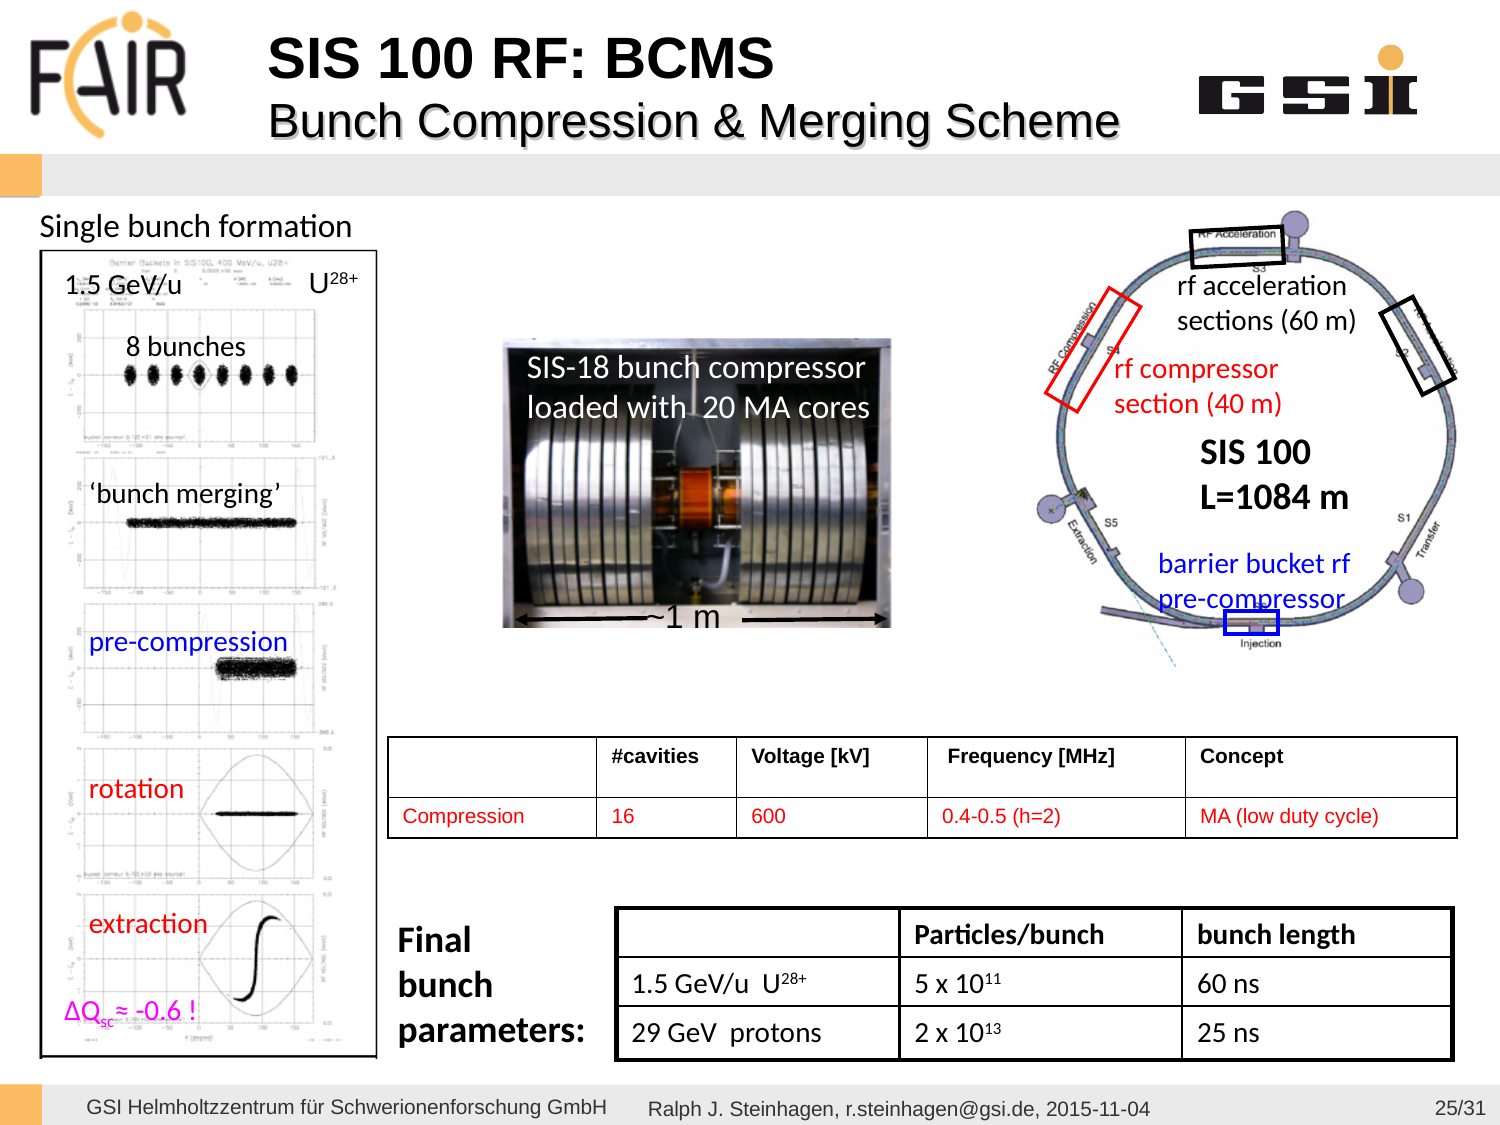

# SIS 100 RF: BCMS Bunch Compression & Merging Scheme
Single bunch formation
1.5 GeV/u
8 bunches
‘bunch merging’
pre-compression
rotation
extraction
∆Qsc≈ -0.6 !
rf acceleration
sections (60 m)
rf compressor
section (40 m)
SIS 100
L=1084 m
barrier bucket rf
pre-compressor
U28+
SIS-18 bunch compressor
loaded with 20 MA cores
~1 m
| | #cavities | Voltage [kV] | Frequency [MHz] | Concept |
| --- | --- | --- | --- | --- |
| Compression | 16 | 600 | 0.4-0.5 (h=2) | MA (low duty cycle) |
Final
bunch
parameters:
Particles/bunch
bunch length
1.5 GeV/u U28+
5 x 1011
60 ns
29 GeV protons
2 x 1013
25 ns